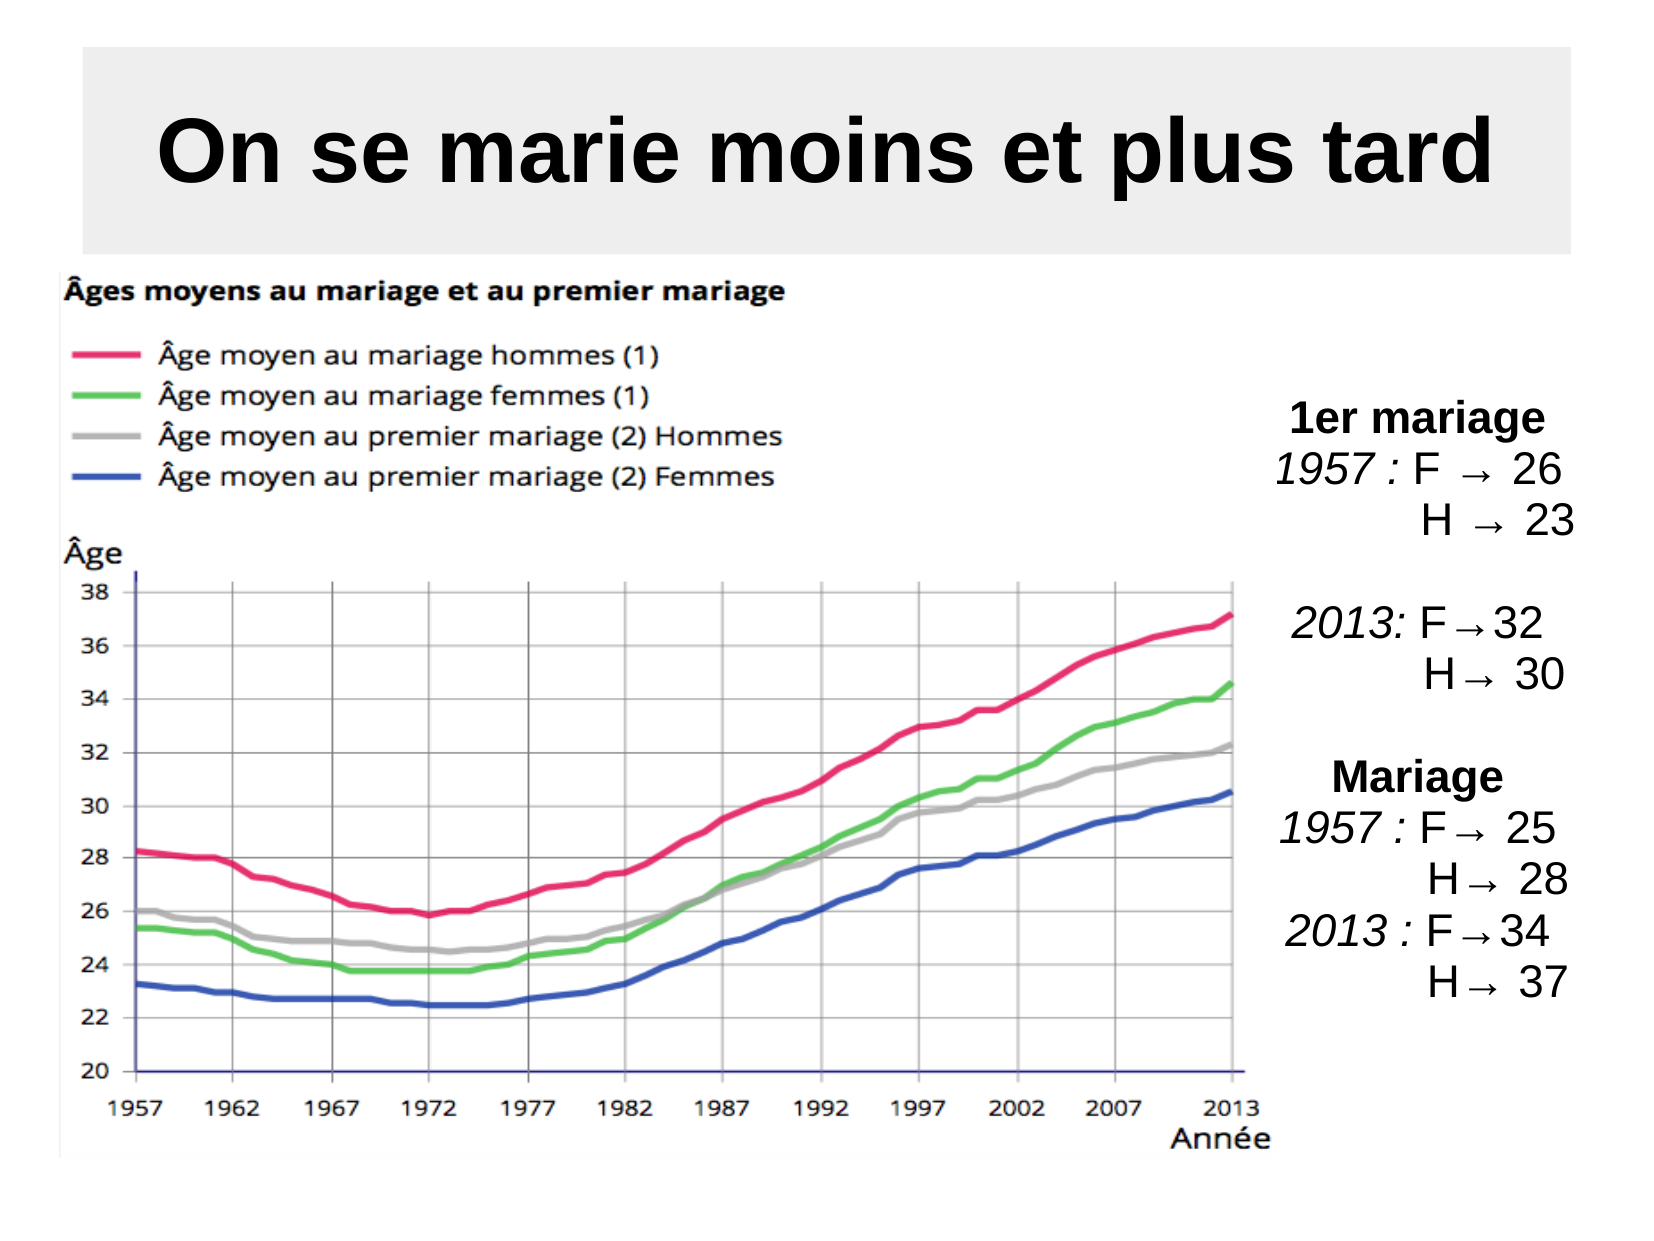

# On se marie moins et plus tard
1er mariage
1957 : F → 26
		 H → 23
2013: F→32
 H→ 30
Mariage
1957 : F→ 25
		 H→ 28
2013 : F→34
		 H→ 37